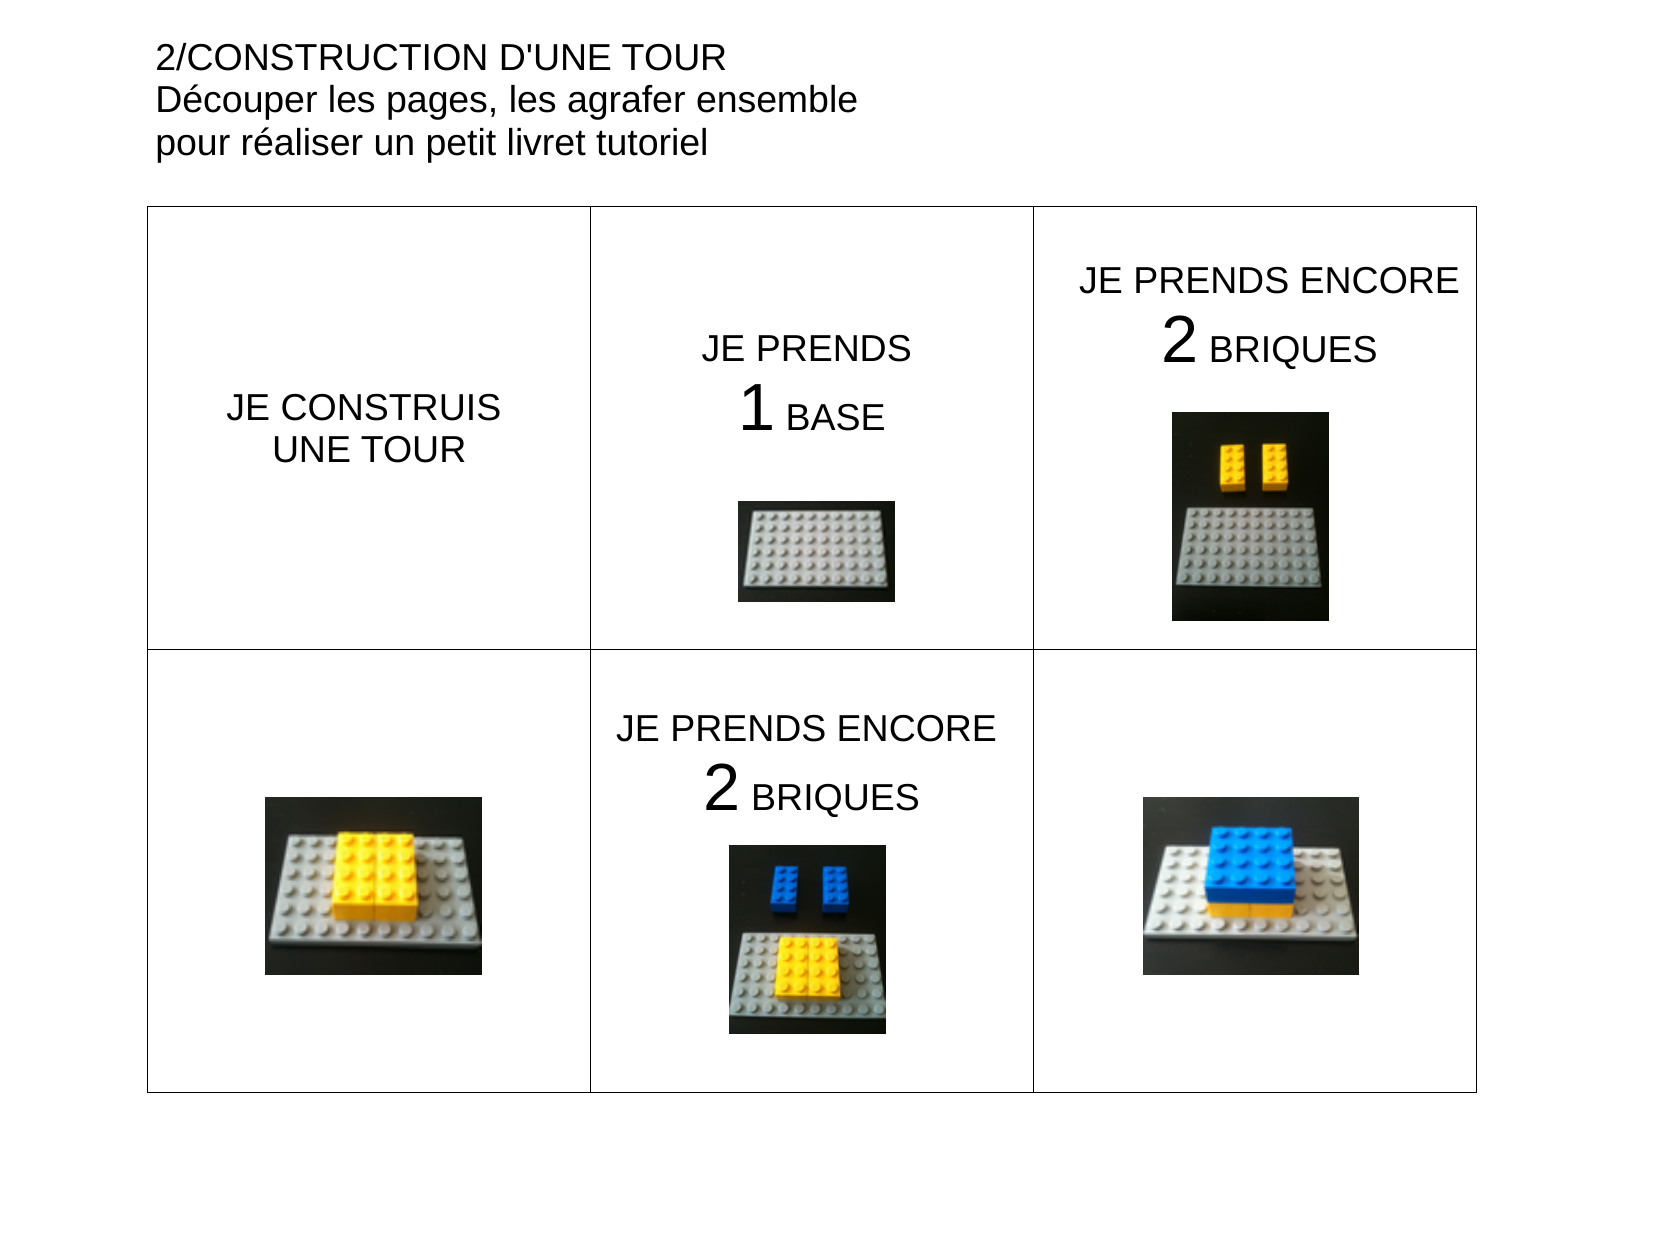

2/CONSTRUCTION D'UNE TOUR
Découper les pages, les agrafer ensemble
pour réaliser un petit livret tutoriel
JE CONSTRUIS
UNE TOUR
JE PRENDS
1 BASE
JE PRENDS ENCORE
2 BRIQUES
JE PRENDS ENCORE
2 BRIQUES